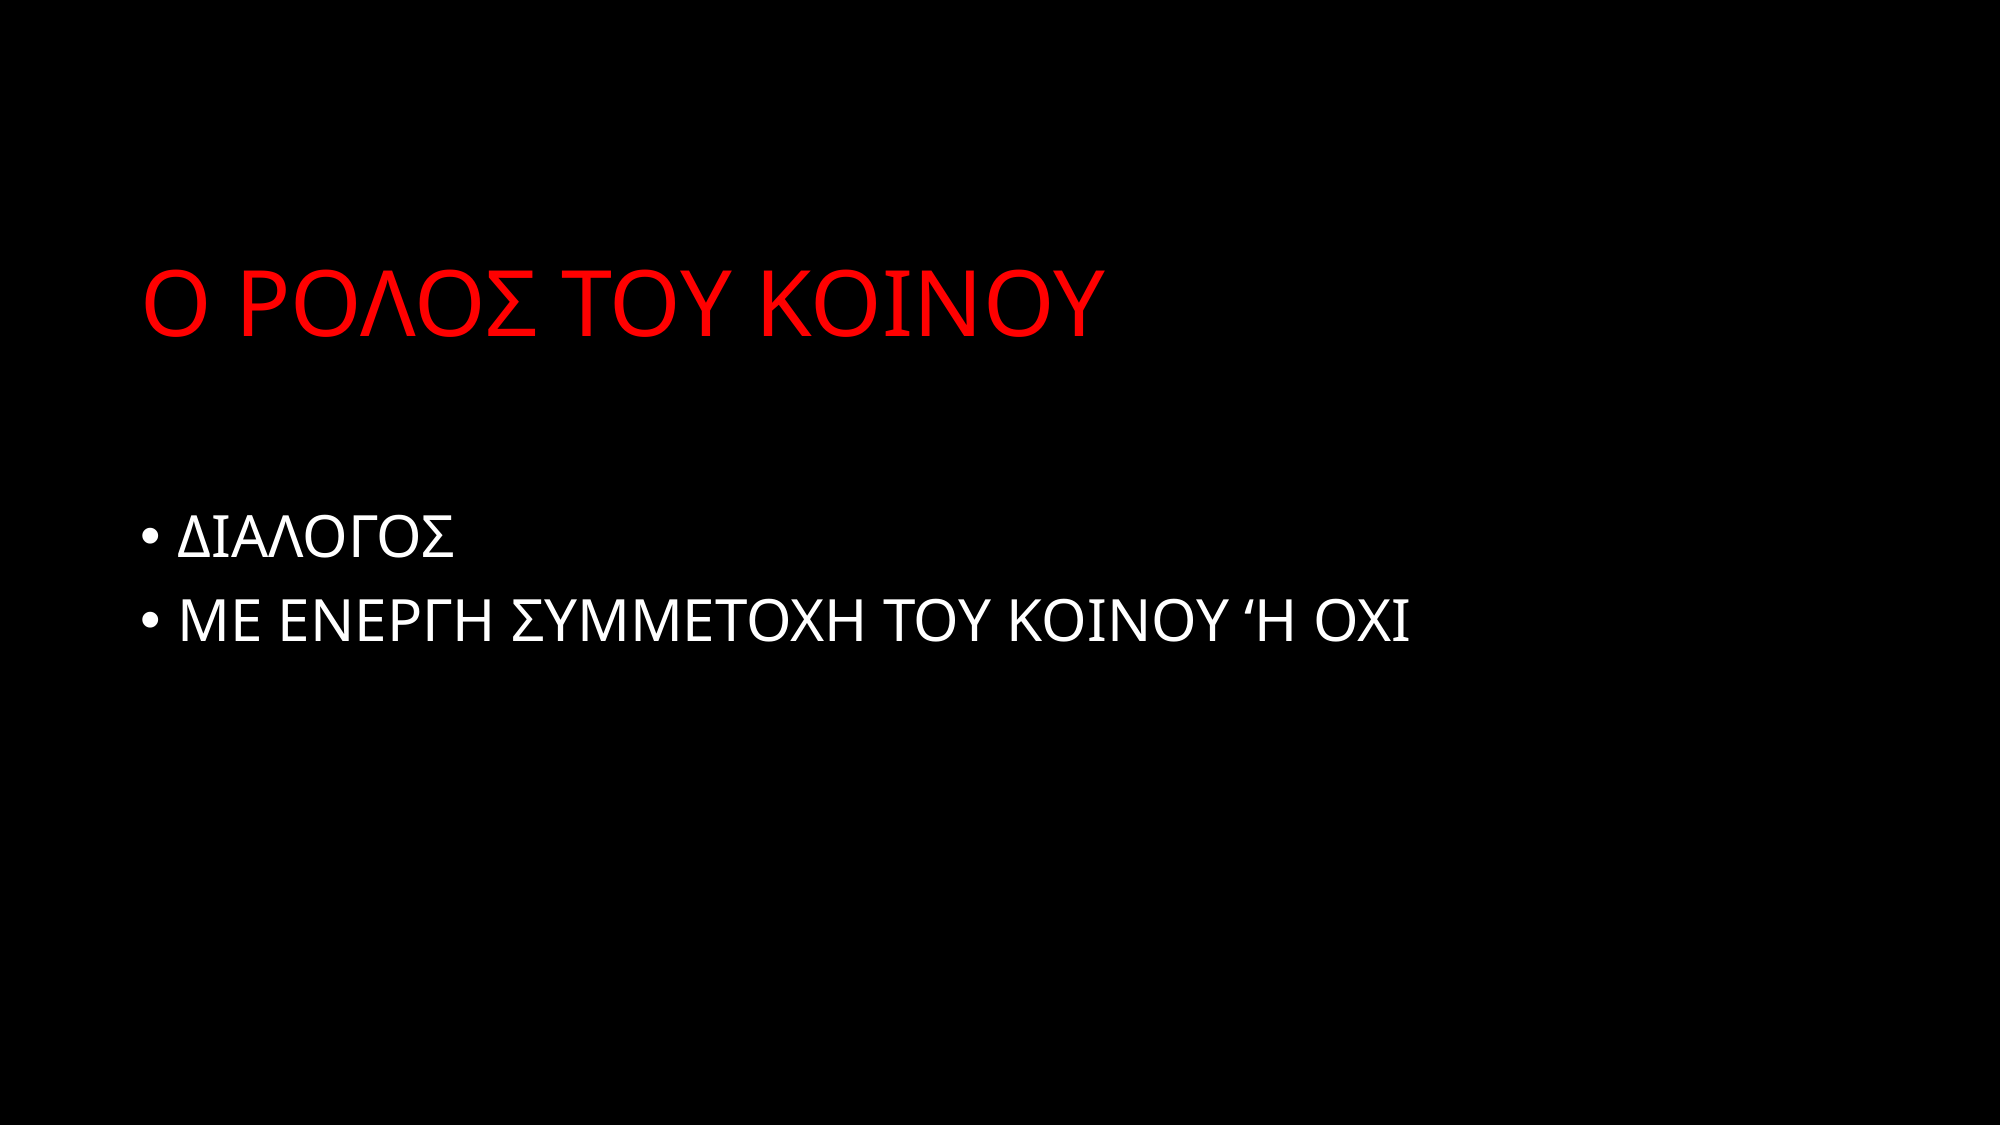

# Ο ΡΟΛΟΣ ΤΟΥ ΚΟΙΝΟΥ
ΔΙΑΛΟΓΟΣ
ΜΕ ΕΝΕΡΓΗ ΣΥΜΜΕΤΟΧΗ ΤΟΥ ΚΟΙΝΟΥ ‘Η ΟΧΙ